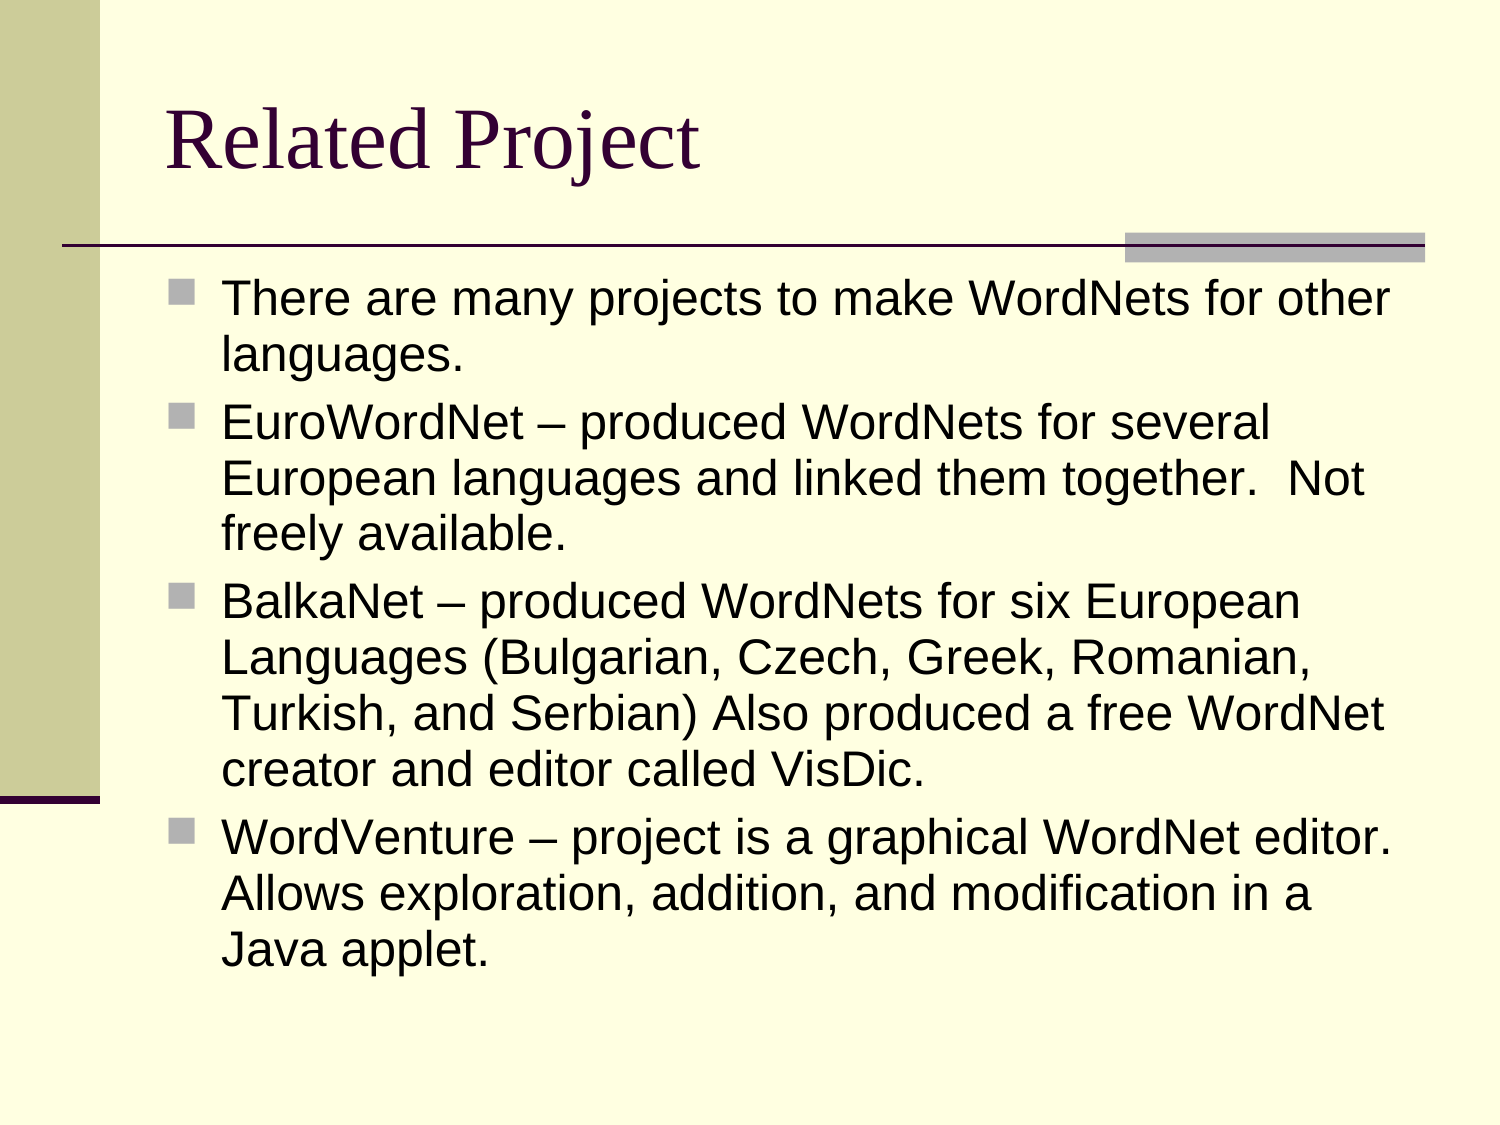

# Related Project
There are many projects to make WordNets for other languages.
EuroWordNet – produced WordNets for several European languages and linked them together. Not freely available.
BalkaNet – produced WordNets for six European Languages (Bulgarian, Czech, Greek, Romanian, Turkish, and Serbian) Also produced a free WordNet creator and editor called VisDic.
WordVenture – project is a graphical WordNet editor. Allows exploration, addition, and modification in a Java applet.